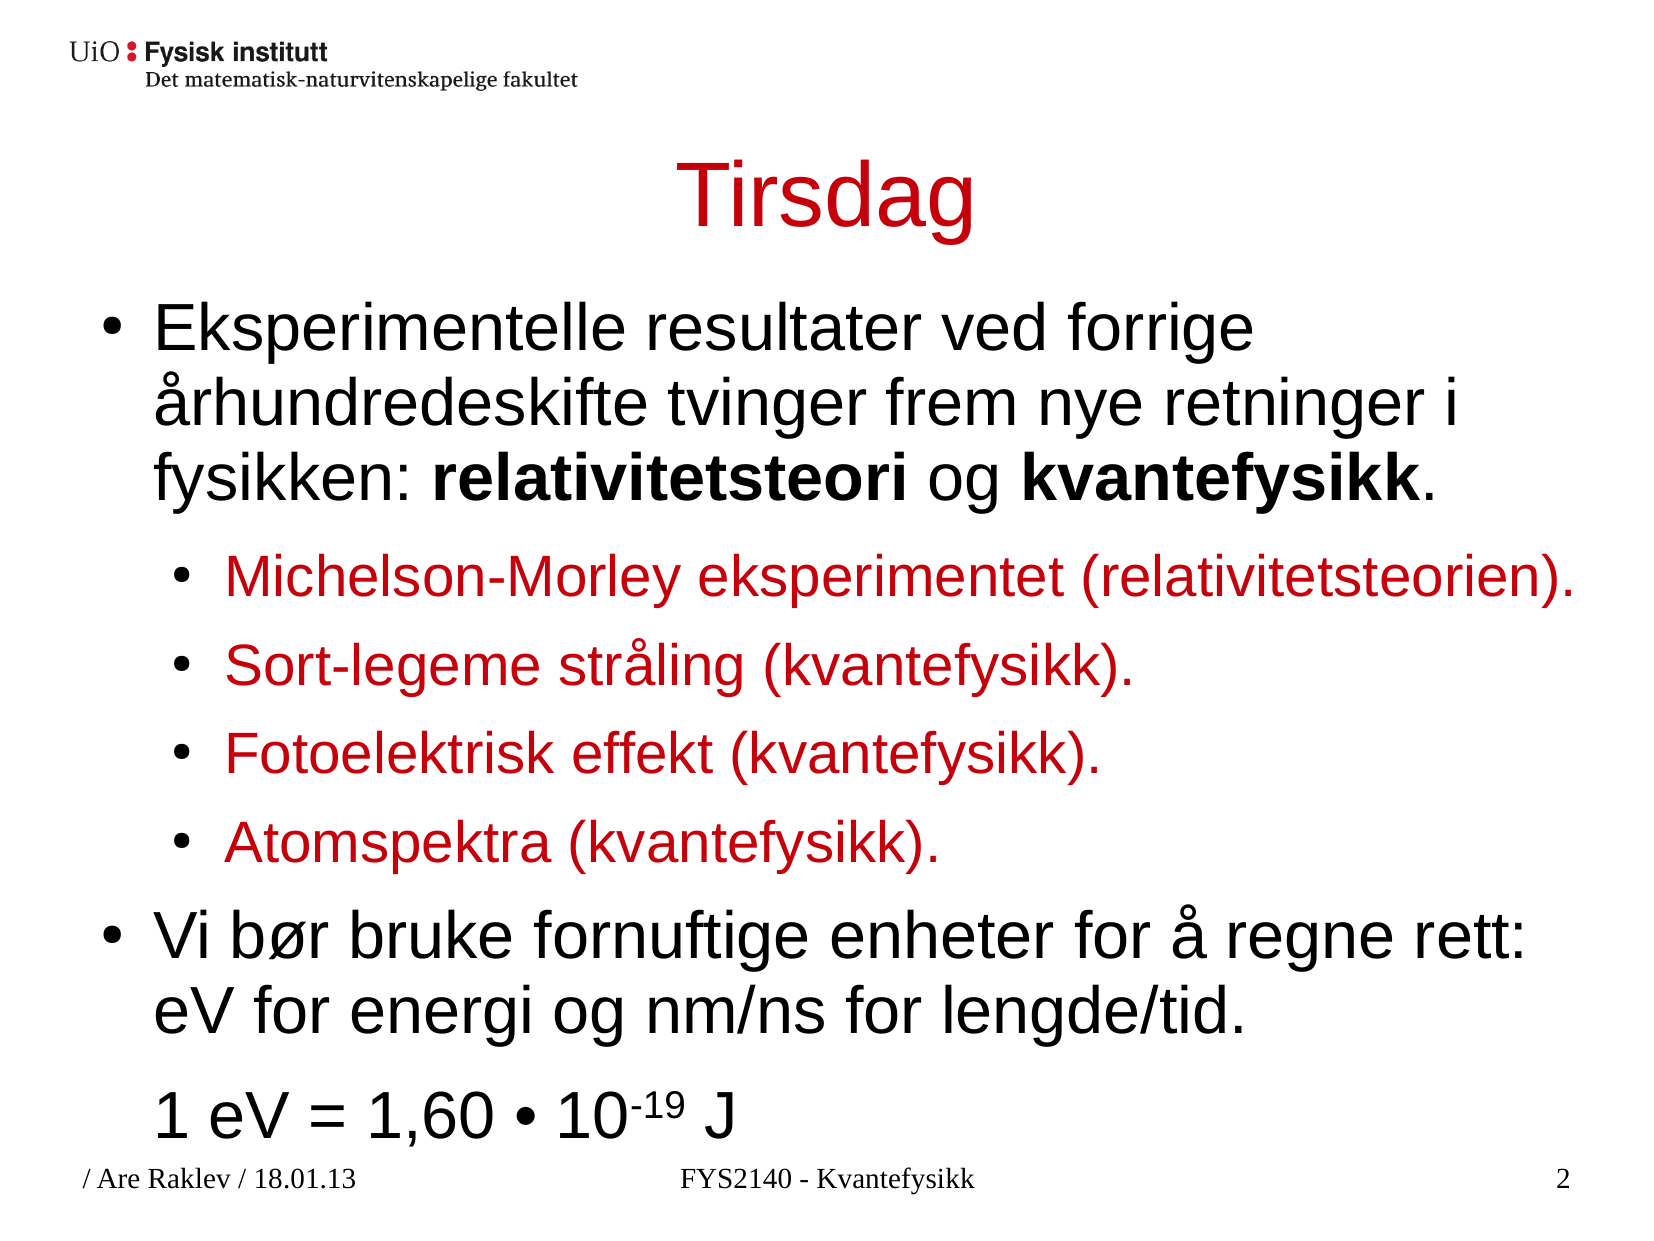

# Tirsdag
Eksperimentelle resultater ved forrige århundredeskifte tvinger frem nye retninger i fysikken: relativitetsteori og kvantefysikk.
Michelson-Morley eksperimentet (relativitetsteorien).
Sort-legeme stråling (kvantefysikk).
Fotoelektrisk effekt (kvantefysikk).
Atomspektra (kvantefysikk).
Vi bør bruke fornuftige enheter for å regne rett: eV for energi og nm/ns for lengde/tid.
1 eV = 1,60 • 10-19 J
/ Are Raklev / 18.01.13
FYS2140 - Kvantefysikk
2